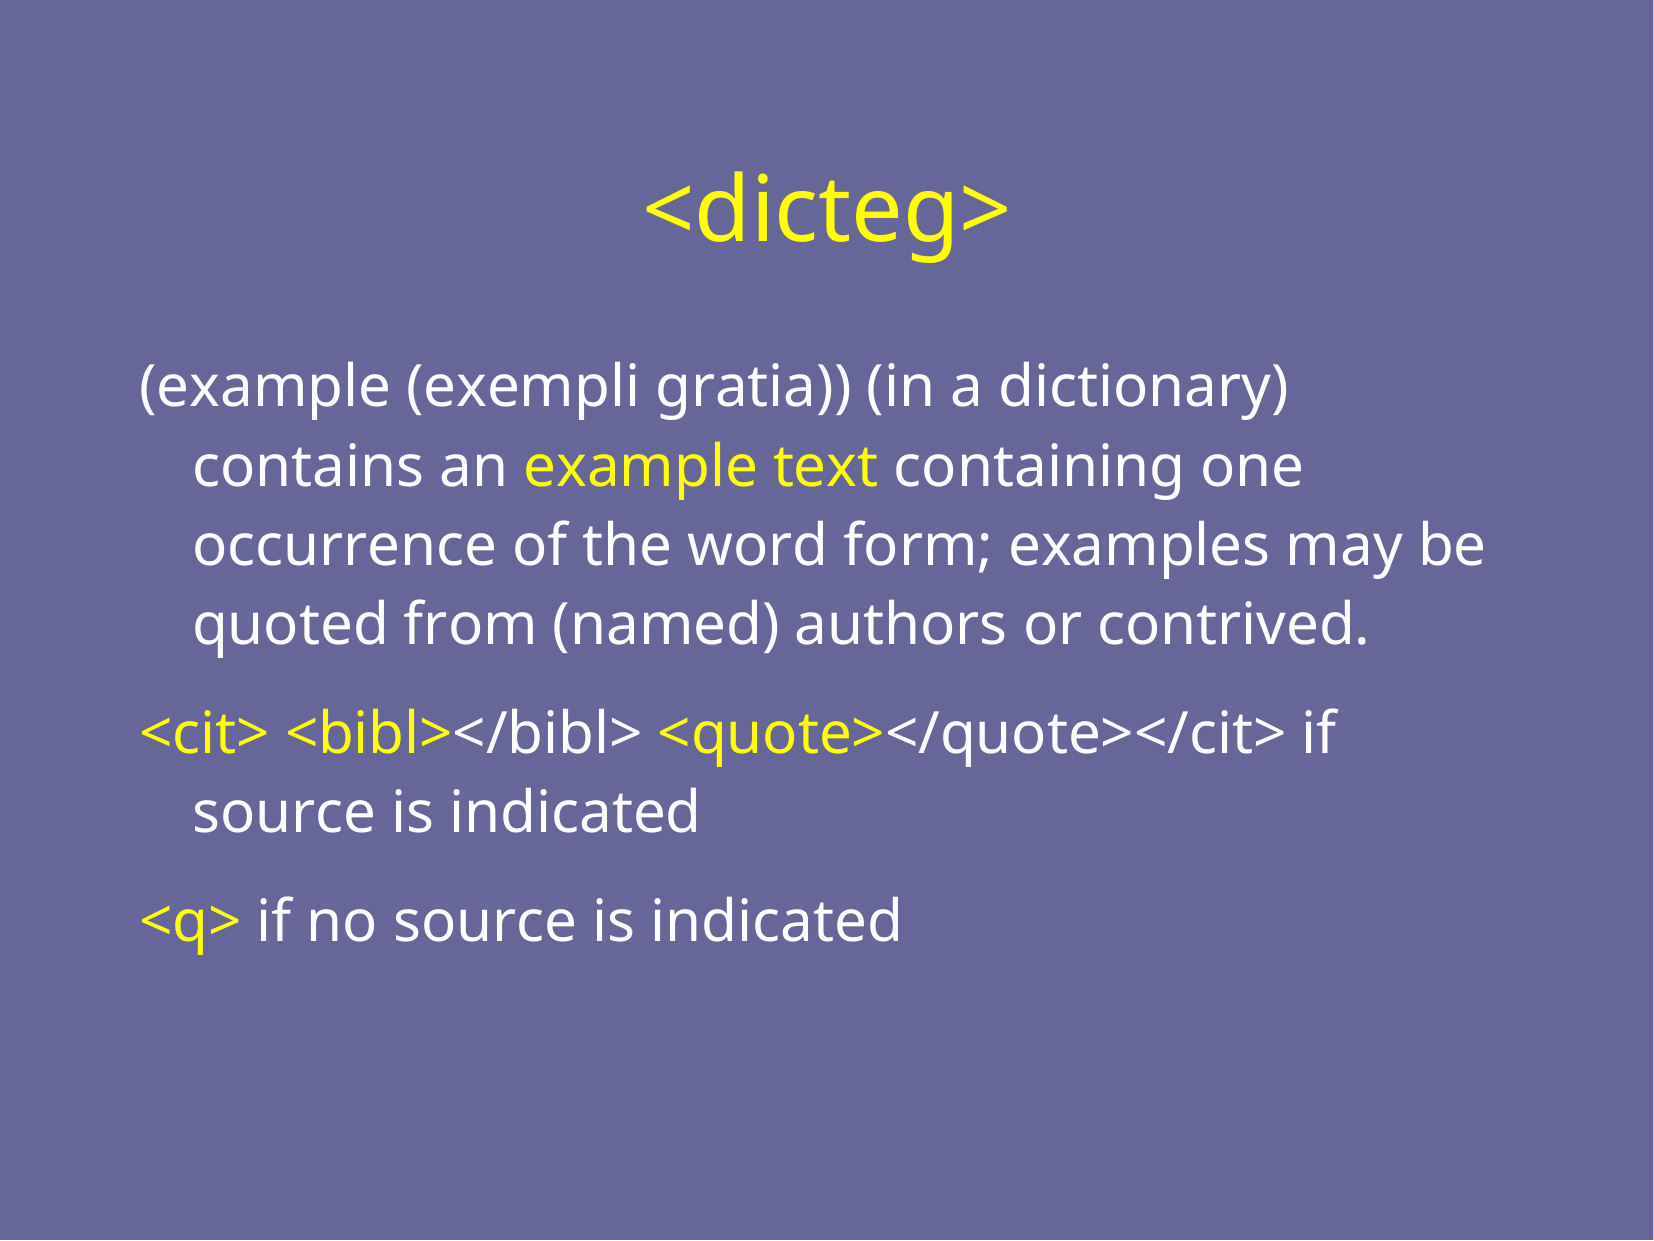

# <dicteg>
(example (exempli gratia)) (in a dictionary) contains an example text containing one occurrence of the word form; examples may be quoted from (named) authors or contrived.
<cit> <bibl></bibl> <quote></quote></cit> if source is indicated
<q> if no source is indicated